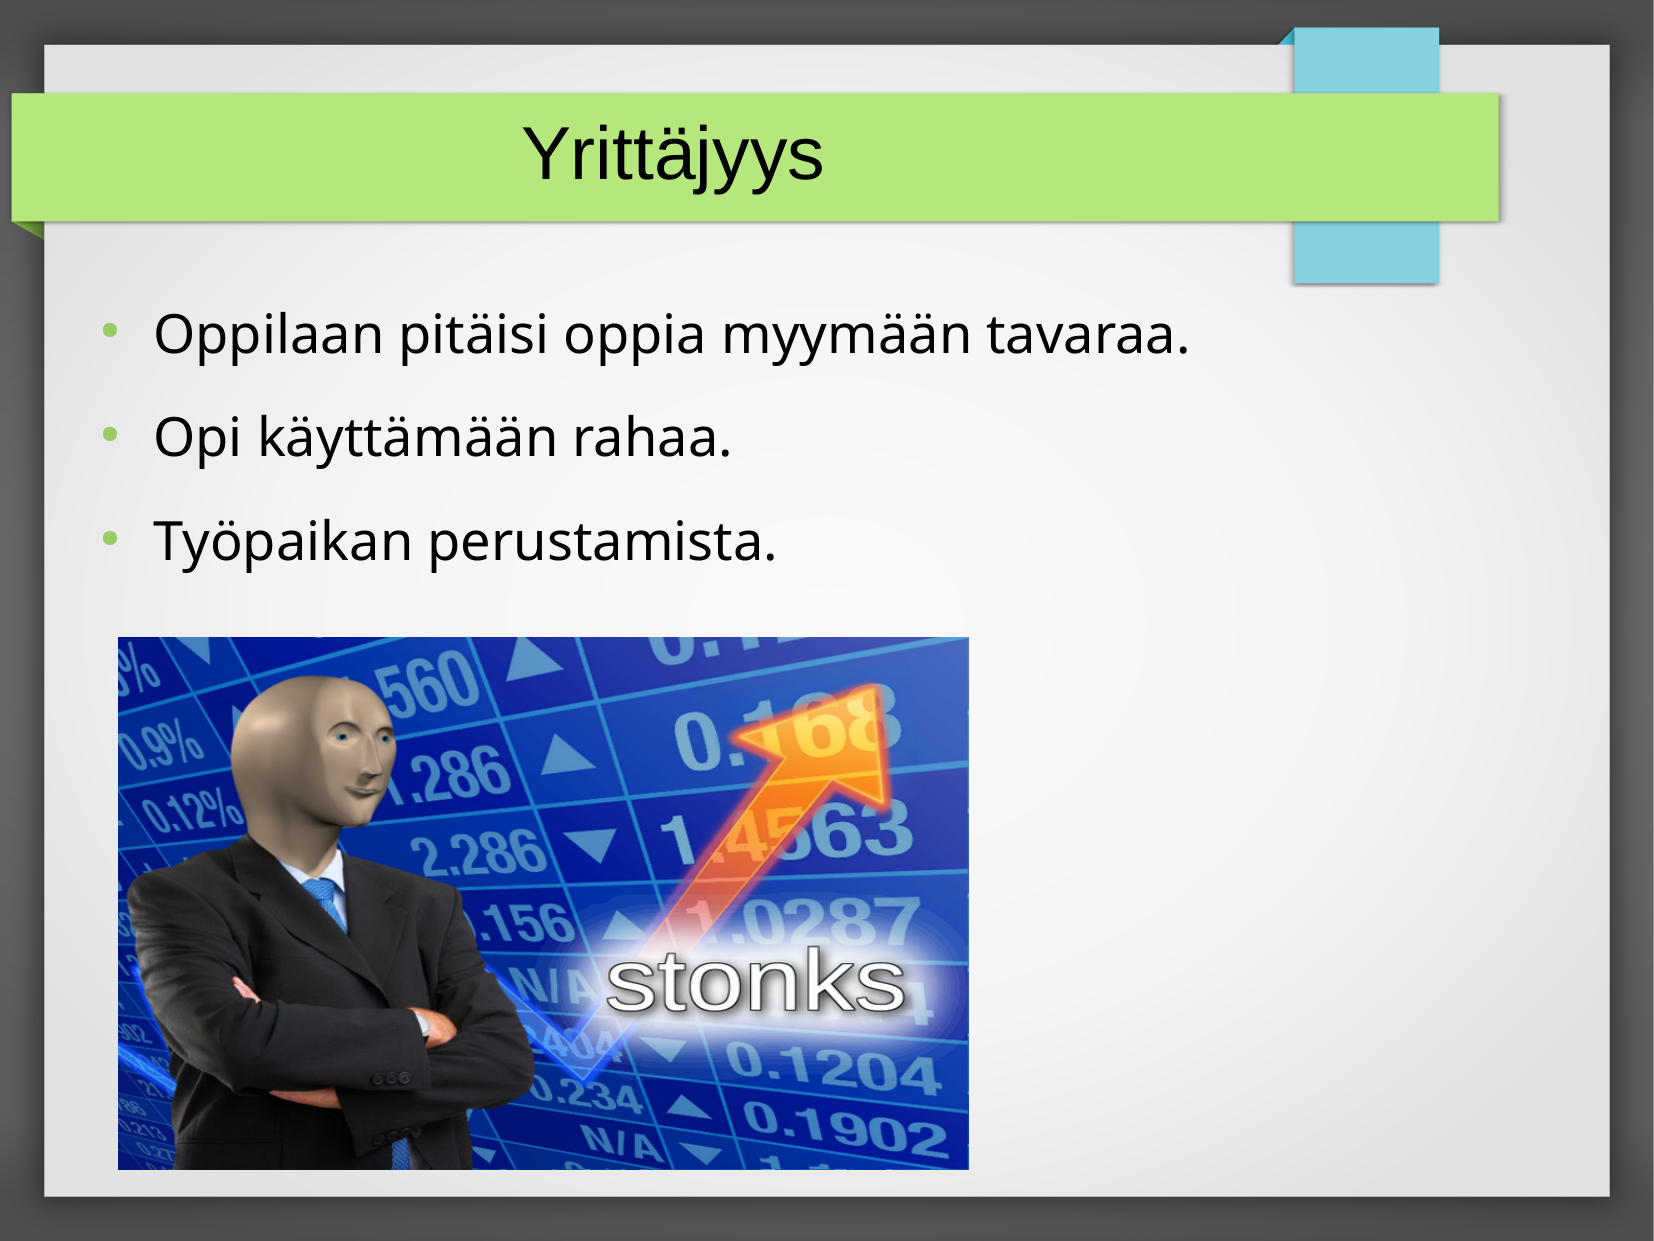

# Yrittäjyys
Oppilaan pitäisi oppia myymään tavaraa.
Opi käyttämään rahaa.
Työpaikan perustamista.